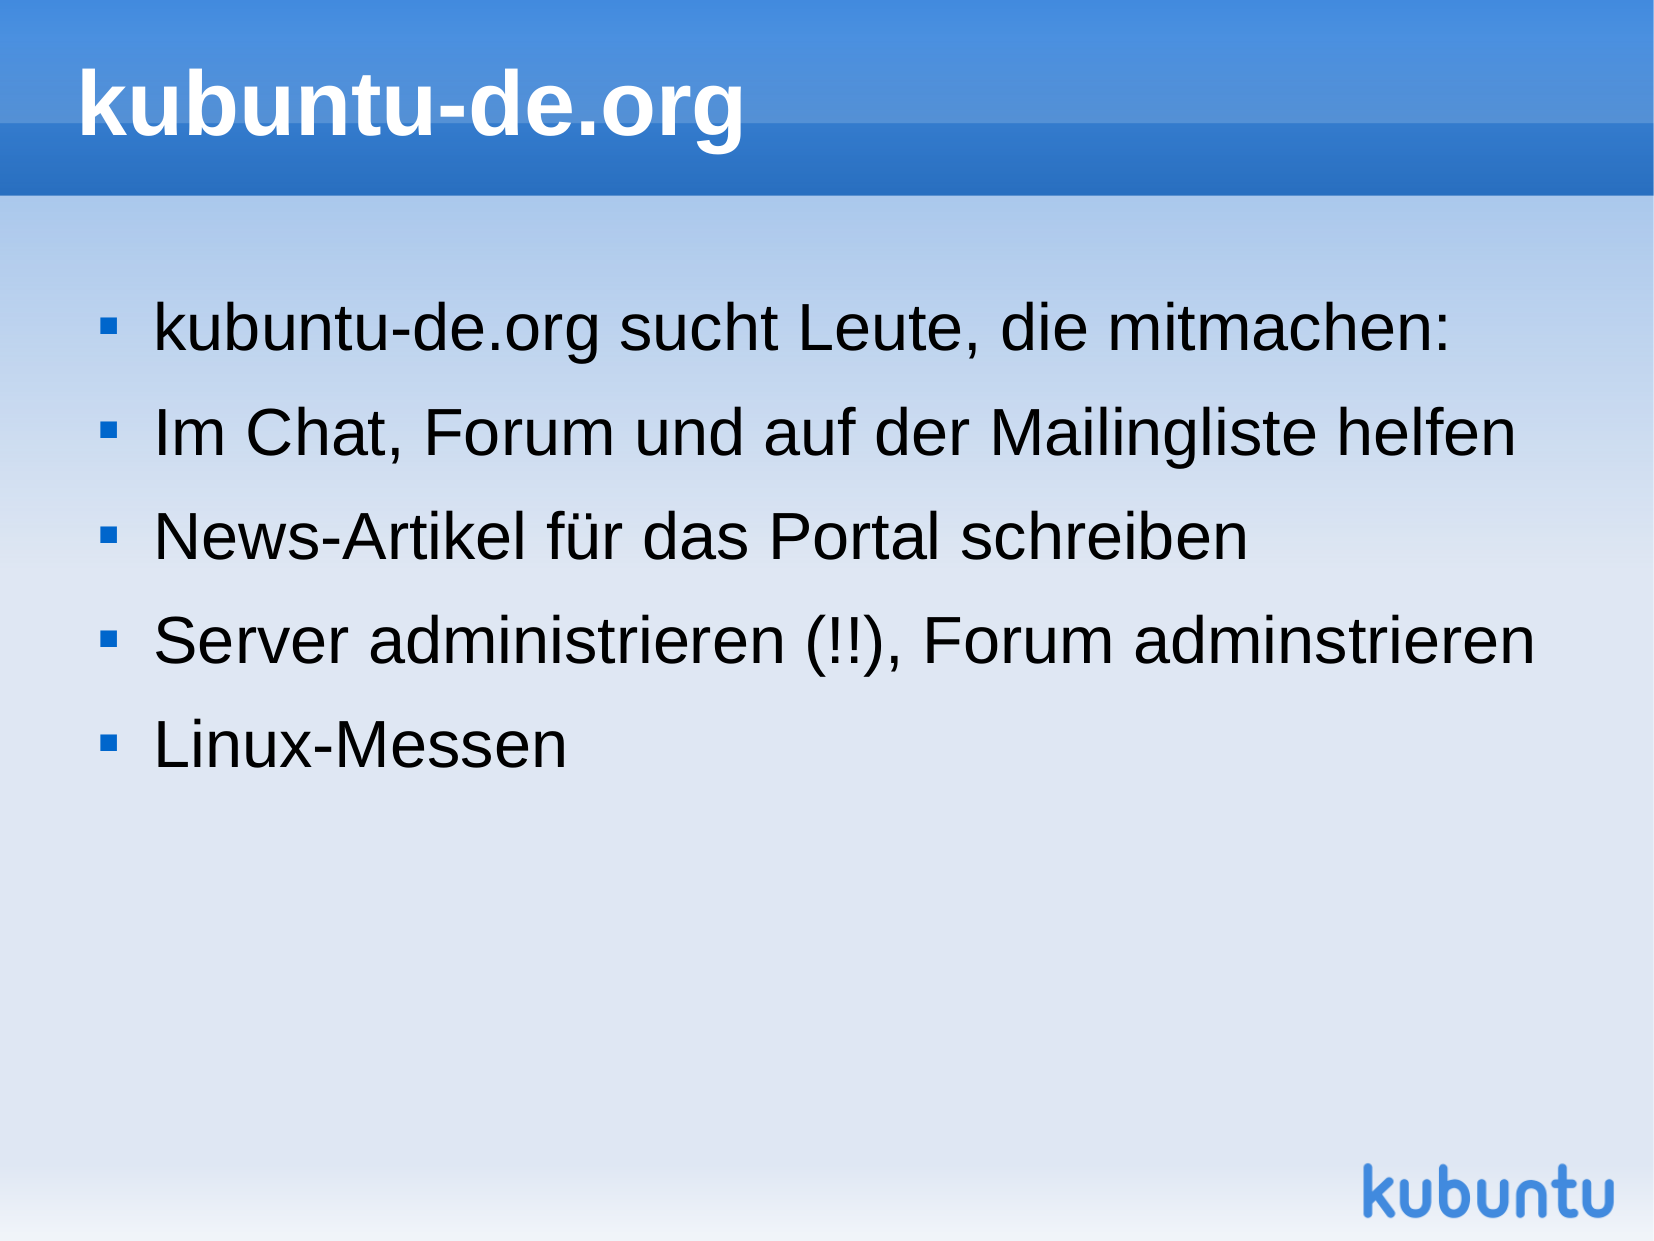

# kubuntu-de.org
kubuntu-de.org sucht Leute, die mitmachen:
Im Chat, Forum und auf der Mailingliste helfen
News-Artikel für das Portal schreiben
Server administrieren (!!), Forum adminstrieren
Linux-Messen